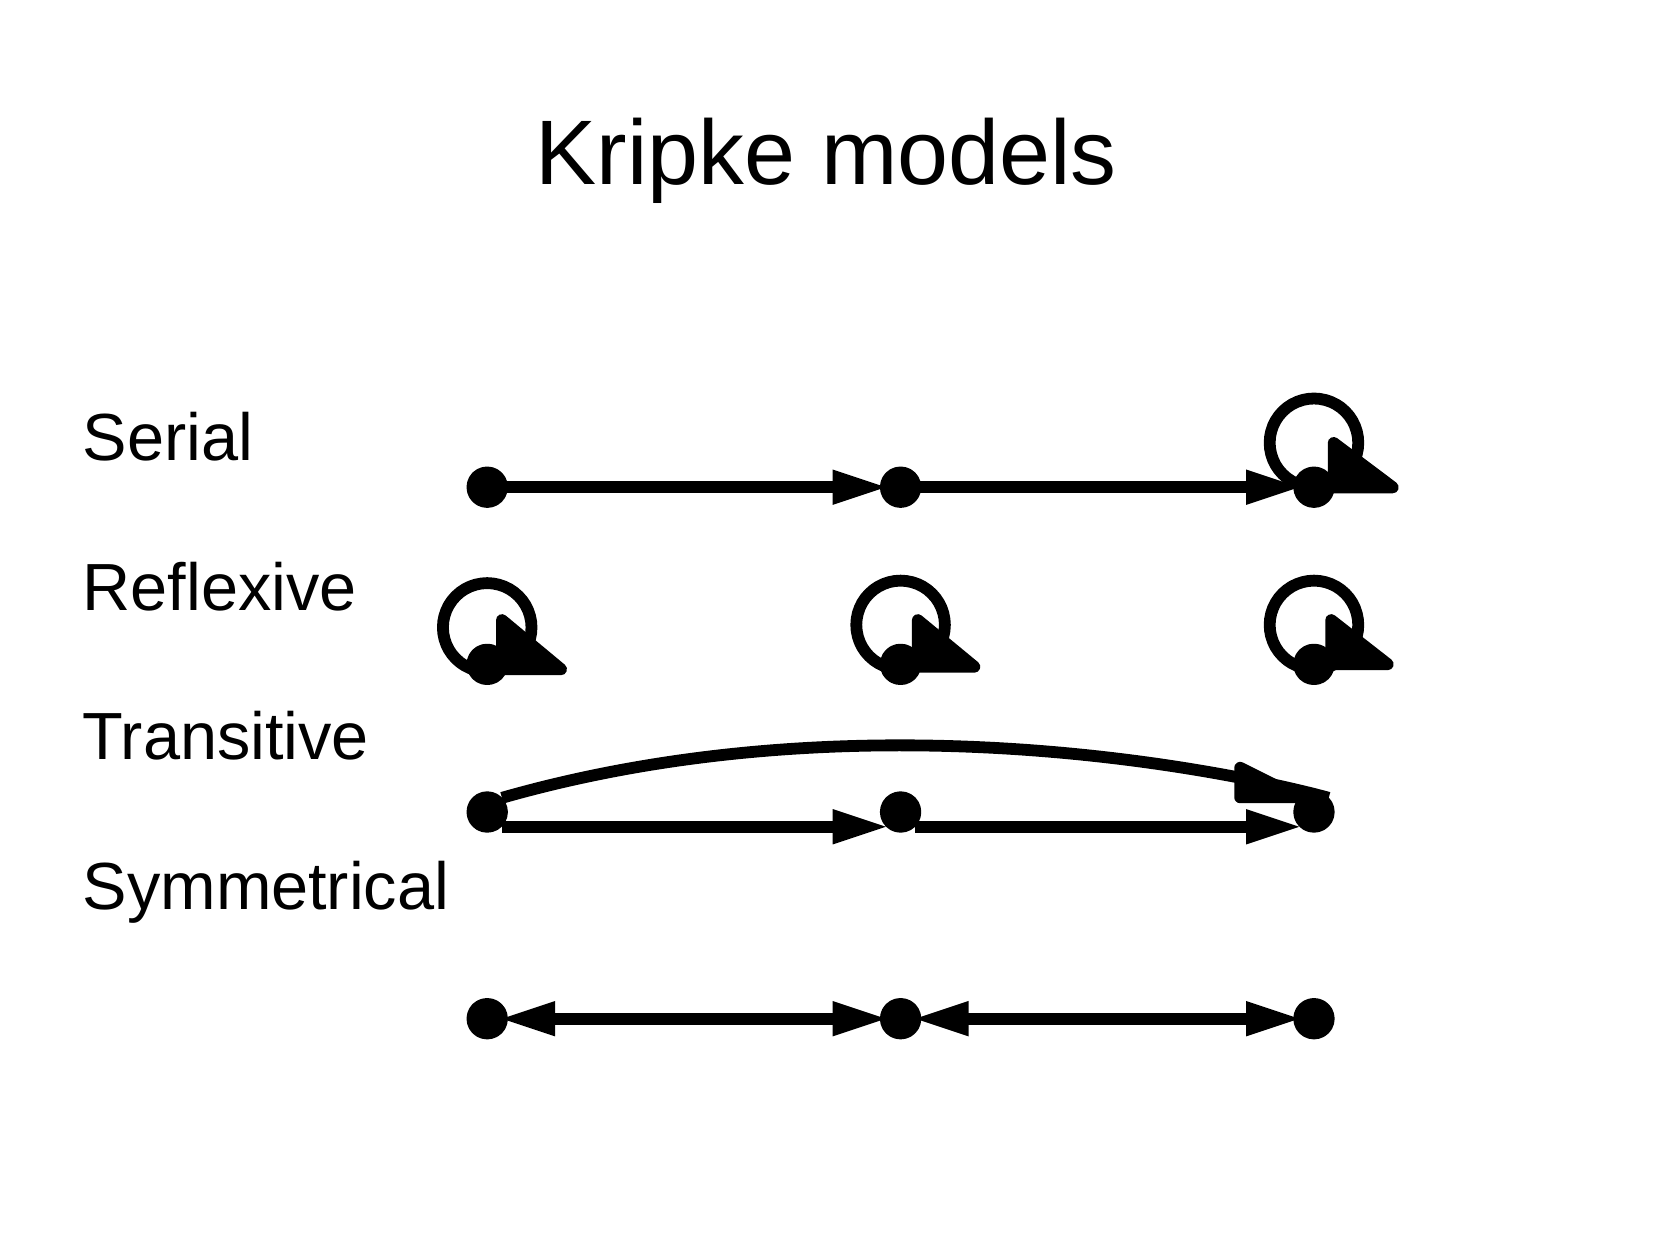

# Kripke models
Serial
Reflexive
Transitive
Symmetrical